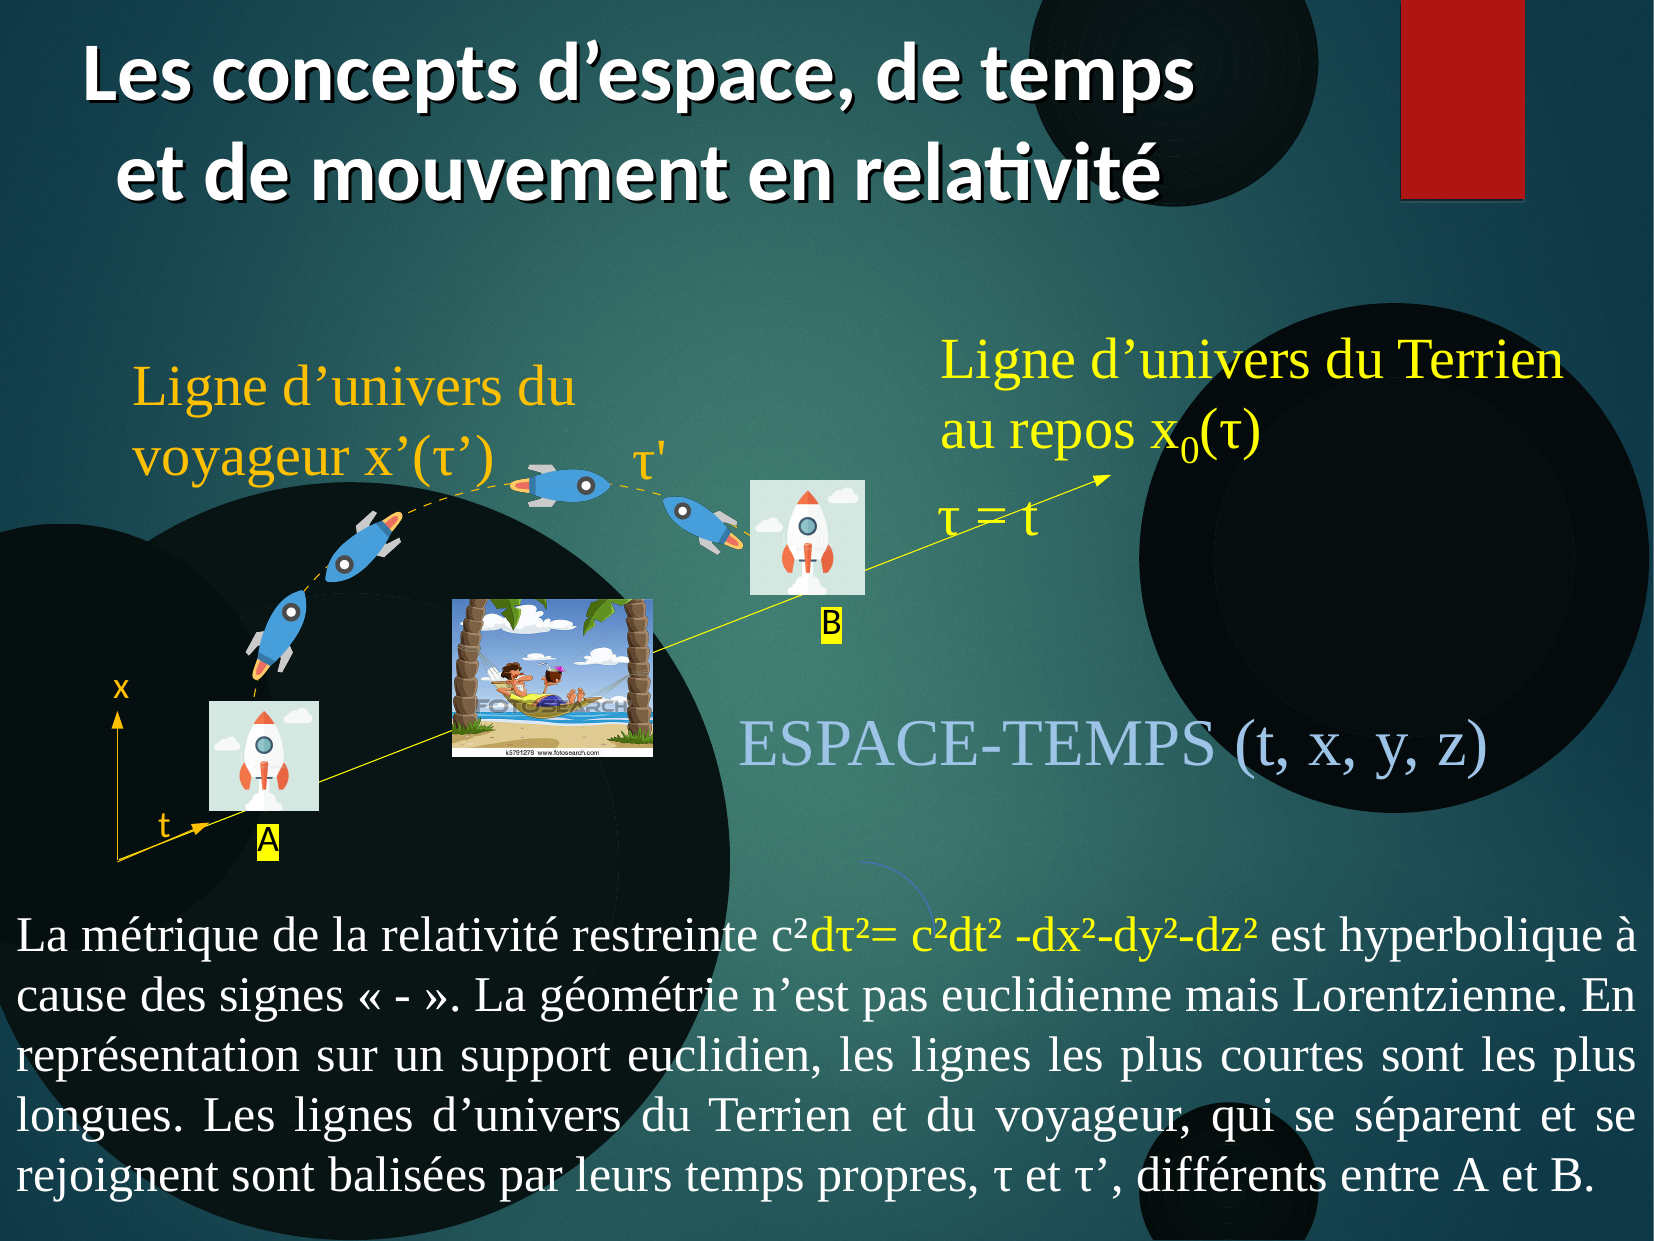

# Les concepts d’espace, de temps et de mouvement en relativité
Ligne d’univers du Terrien au repos x0(τ)
Ligne d’univers du voyageur x’(τ’)
τ'
τ = t
B
x
ESPACE-TEMPS (t, x, y, z)
t
A
La métrique de la relativité restreinte c²dτ²= c²dt² -dx²-dy²-dz² est hyperbolique à cause des signes « - ». La géométrie n’est pas euclidienne mais Lorentzienne. En représentation sur un support euclidien, les lignes les plus courtes sont les plus longues. Les lignes d’univers du Terrien et du voyageur, qui se séparent et se rejoignent sont balisées par leurs temps propres, τ et τ’, différents entre A et B.